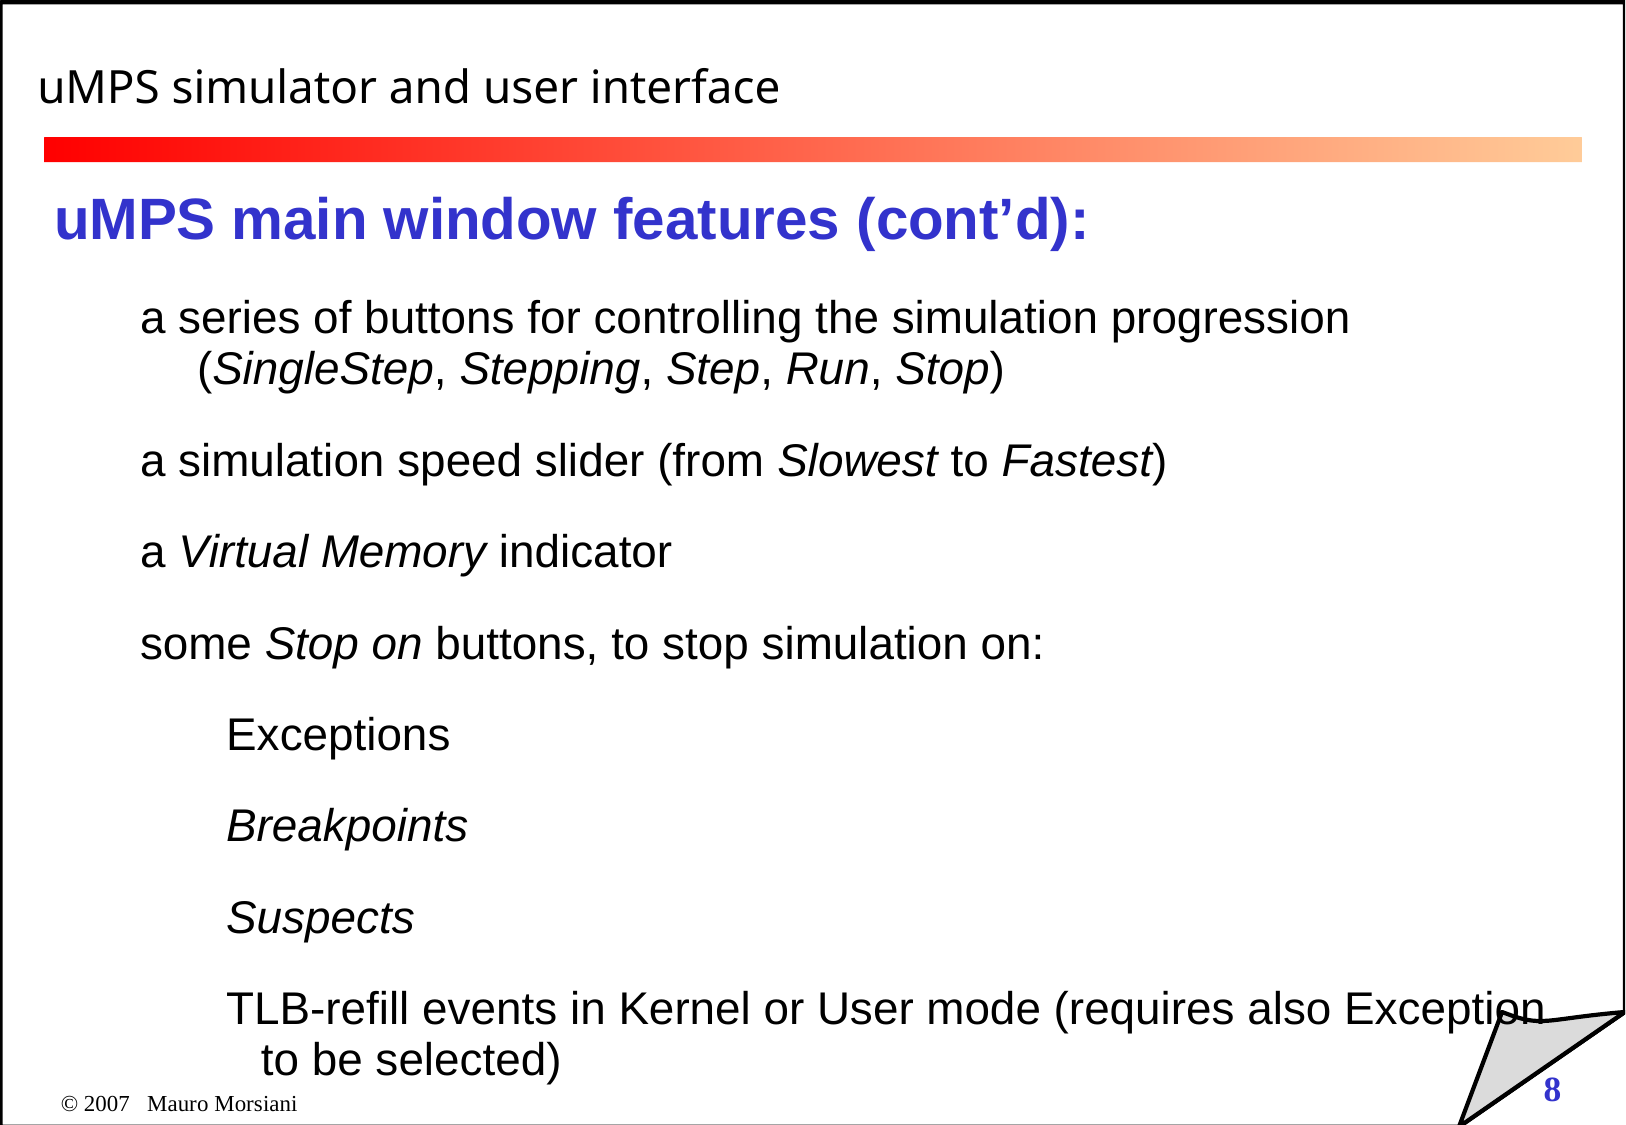

# uMPS simulator and user interface
uMPS main window features (cont’d):
a series of buttons for controlling the simulation progression (SingleStep, Stepping, Step, Run, Stop)
a simulation speed slider (from Slowest to Fastest)
a Virtual Memory indicator
some Stop on buttons, to stop simulation on:
Exceptions
Breakpoints
Suspects
TLB-refill events in Kernel or User mode (requires also Exception to be selected)